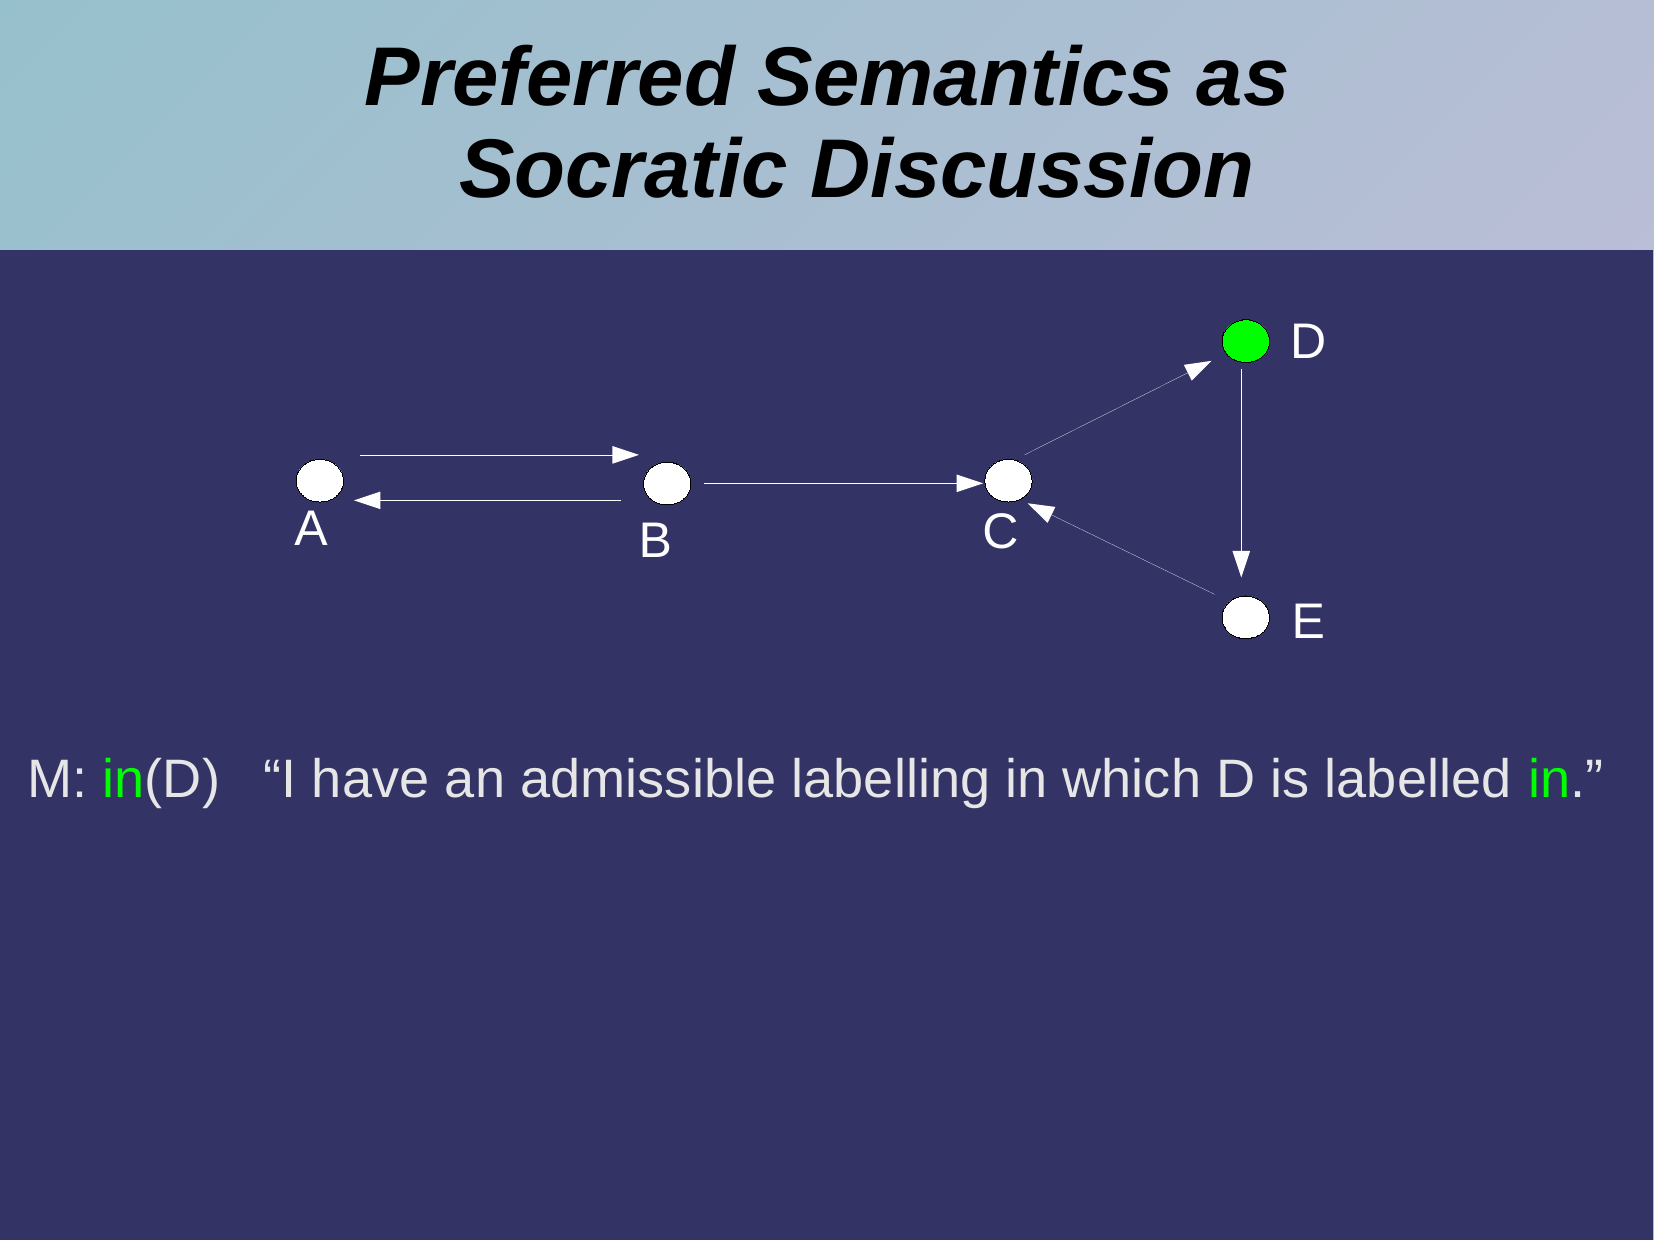

# Preferred Semantics as Socratic Discussion
D
A
C
B
E
M: in(D) 	“I have an admissible labelling in which D is labelled in.”